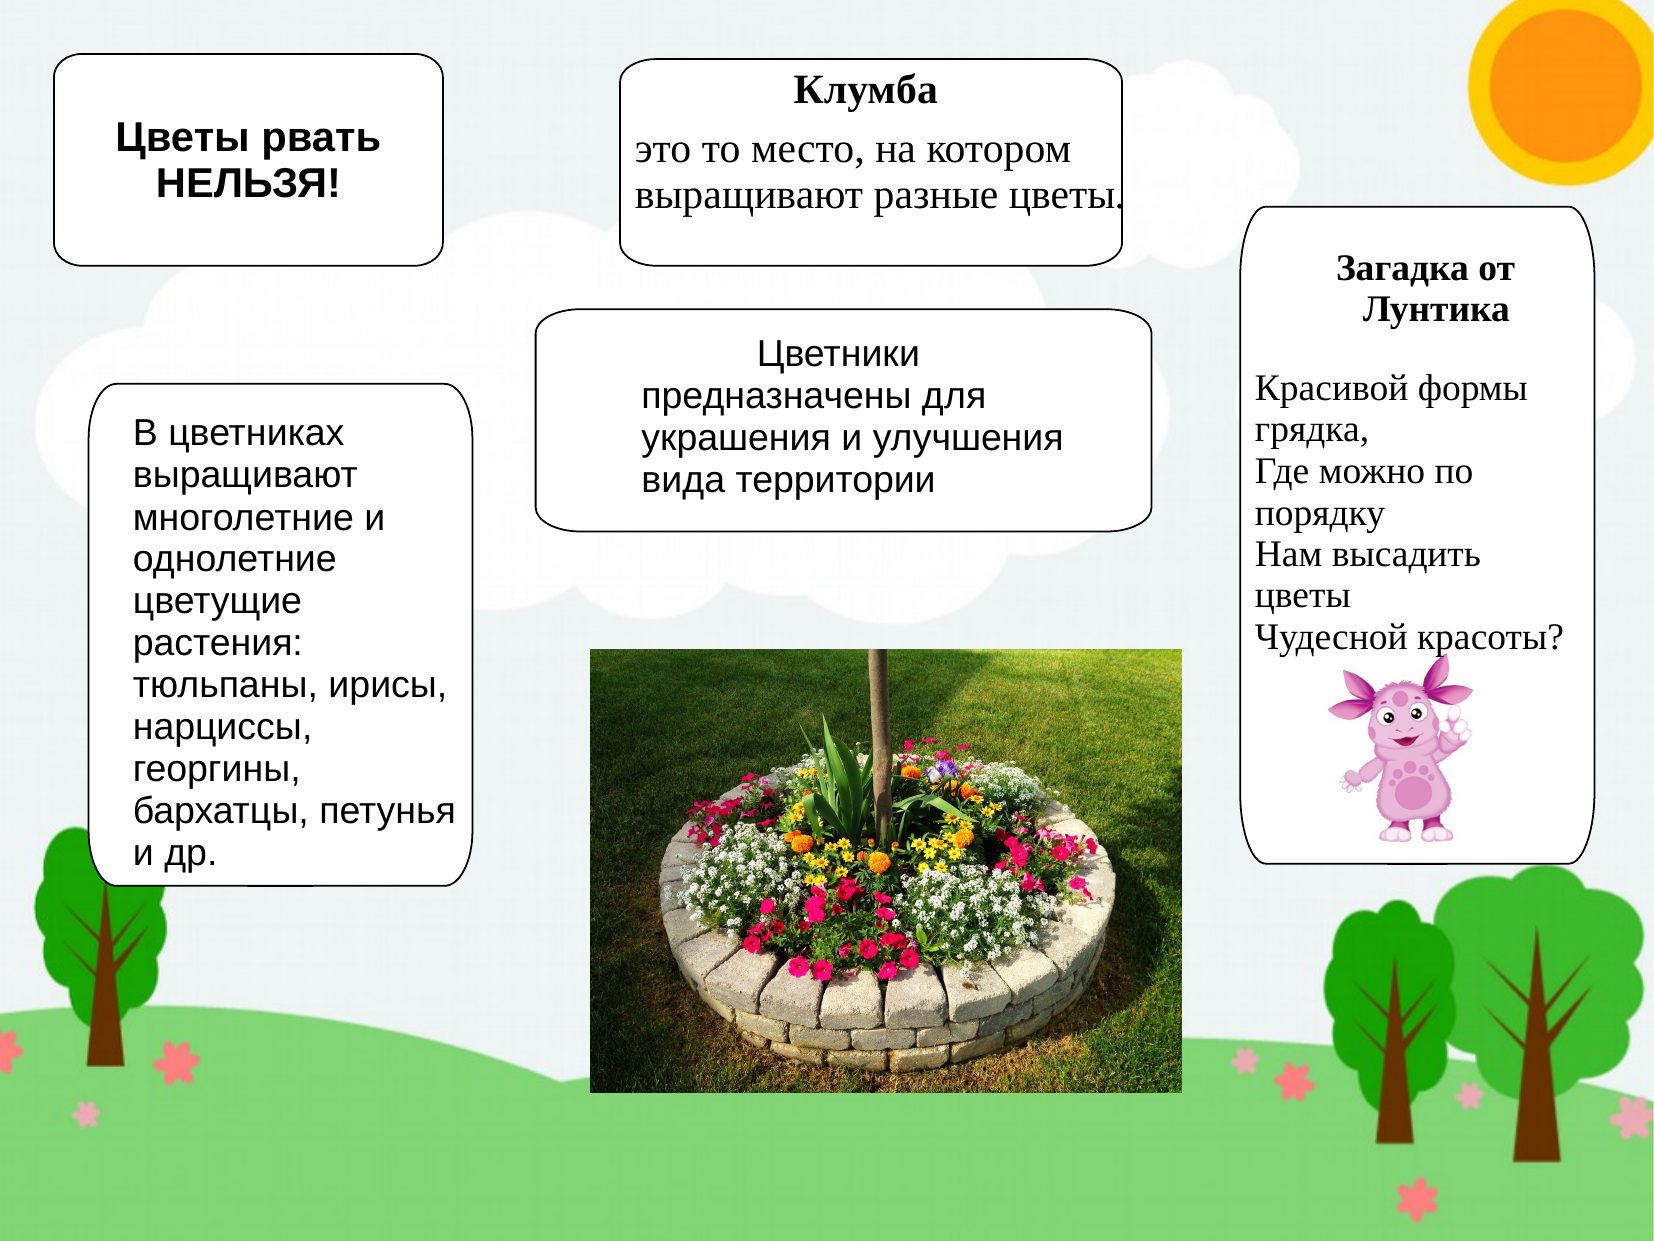

Цветы рвать
НЕЛЬЗЯ!
Клумба
это то место, на котором выращивают разные цветы.
 Загадка от
 Лунтика
Красивой формы грядка,
Где можно по порядку
Нам высадить цветы
Чудесной красоты?
 Цветники предназначены для украшения и улучшения вида территории
В цветниках выращивают многолетние и однолетние цветущие растения: тюльпаны, ирисы, нарциссы, георгины, бархатцы, петунья и др.